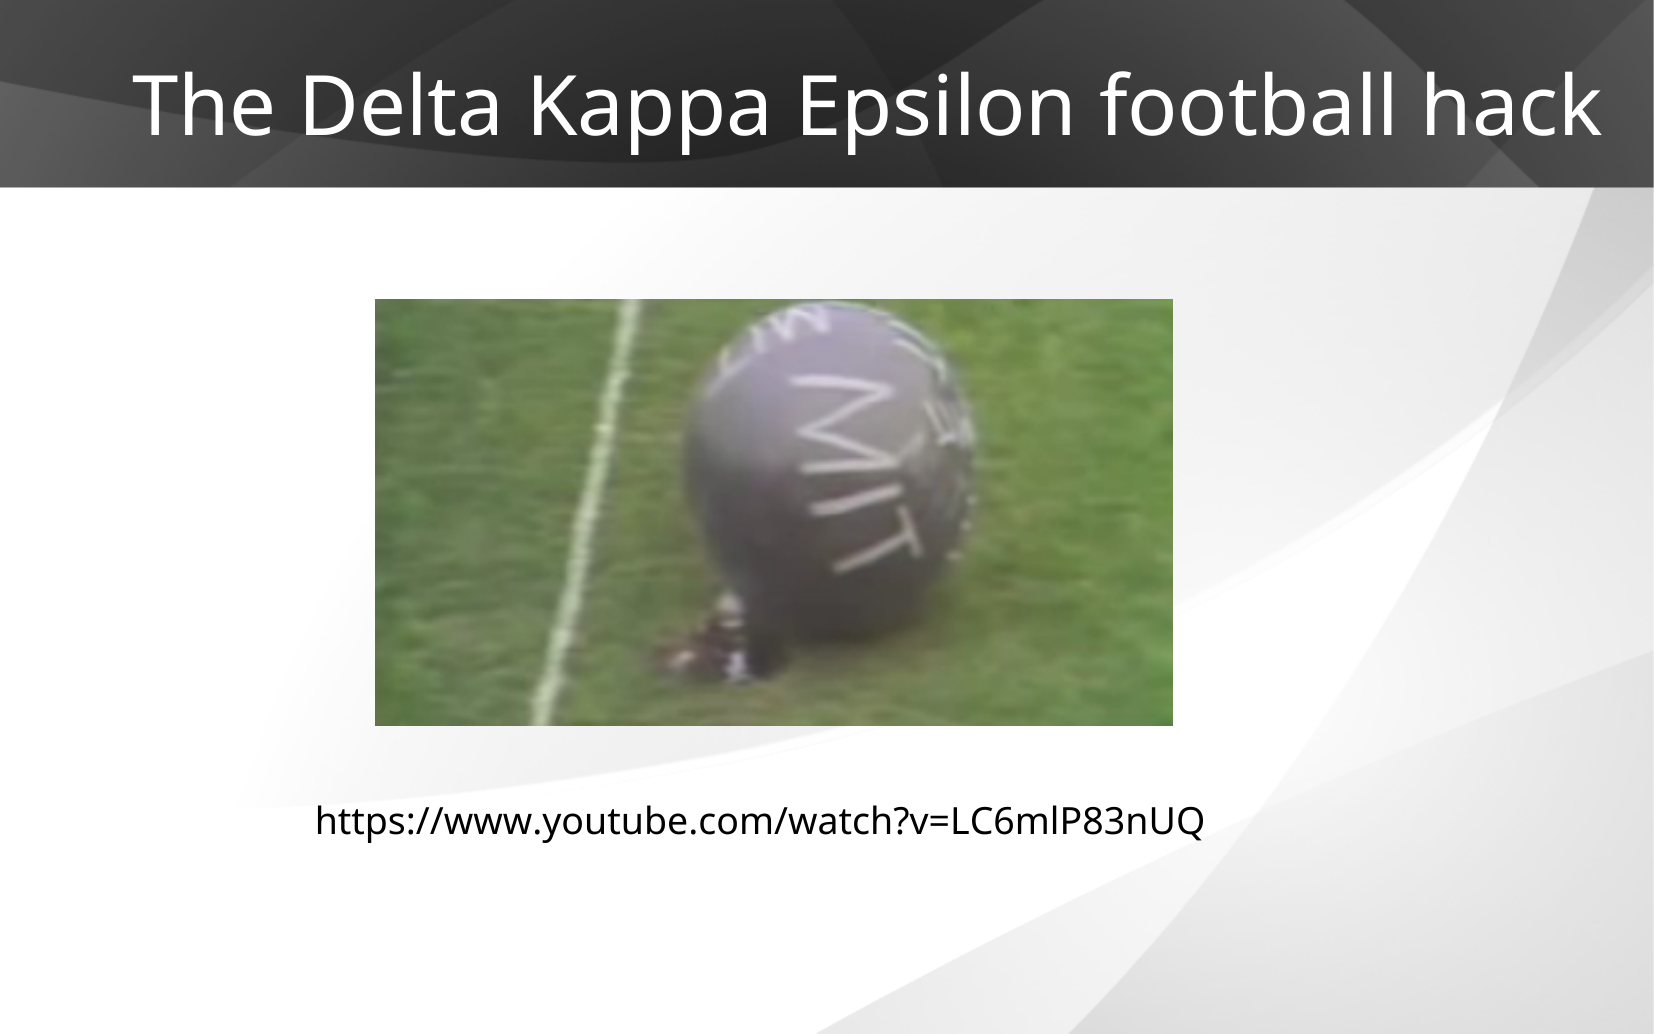

# The Delta Kappa Epsilon football hack
https://www.youtube.com/watch?v=LC6mlP83nUQ